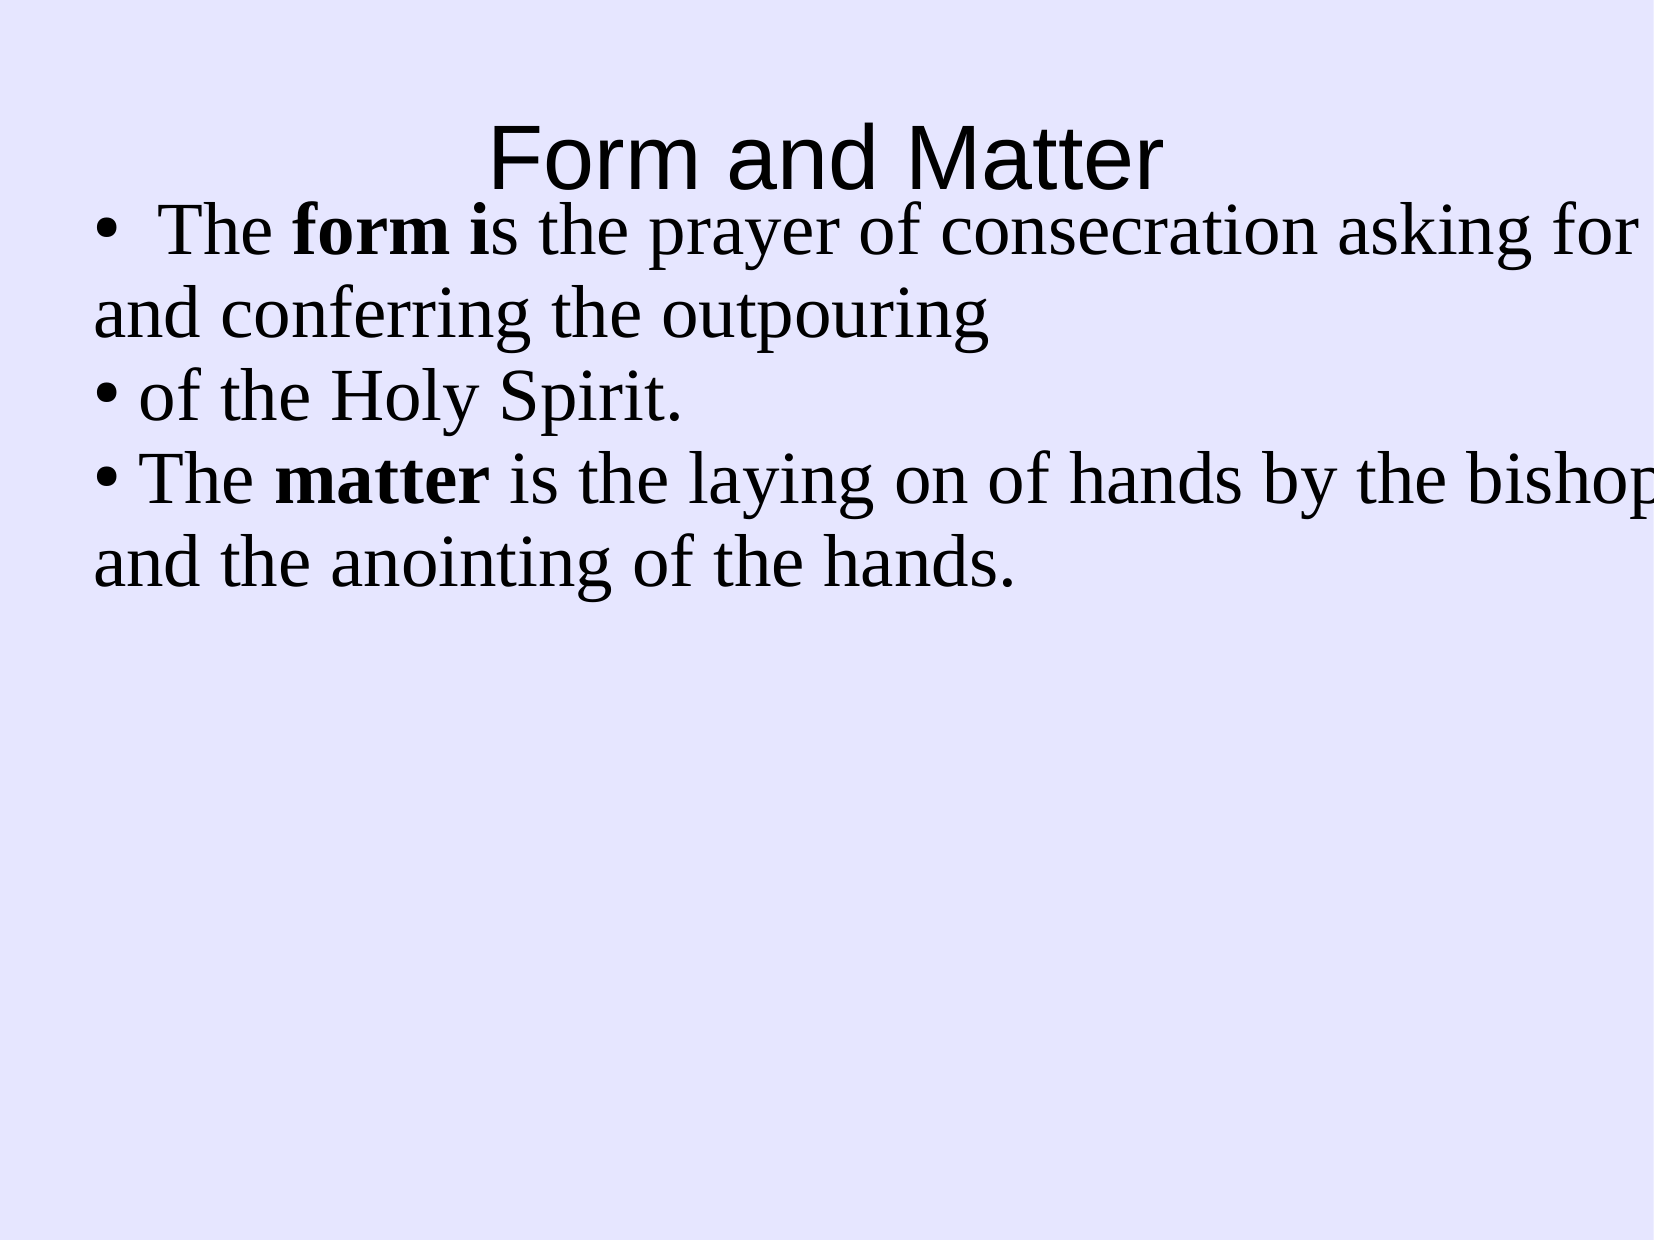

# Form and Matter
 The form is the prayer of consecration asking for and conferring the outpouring
 of the Holy Spirit.
 The matter is the laying on of hands by the bishop and the anointing of the hands.